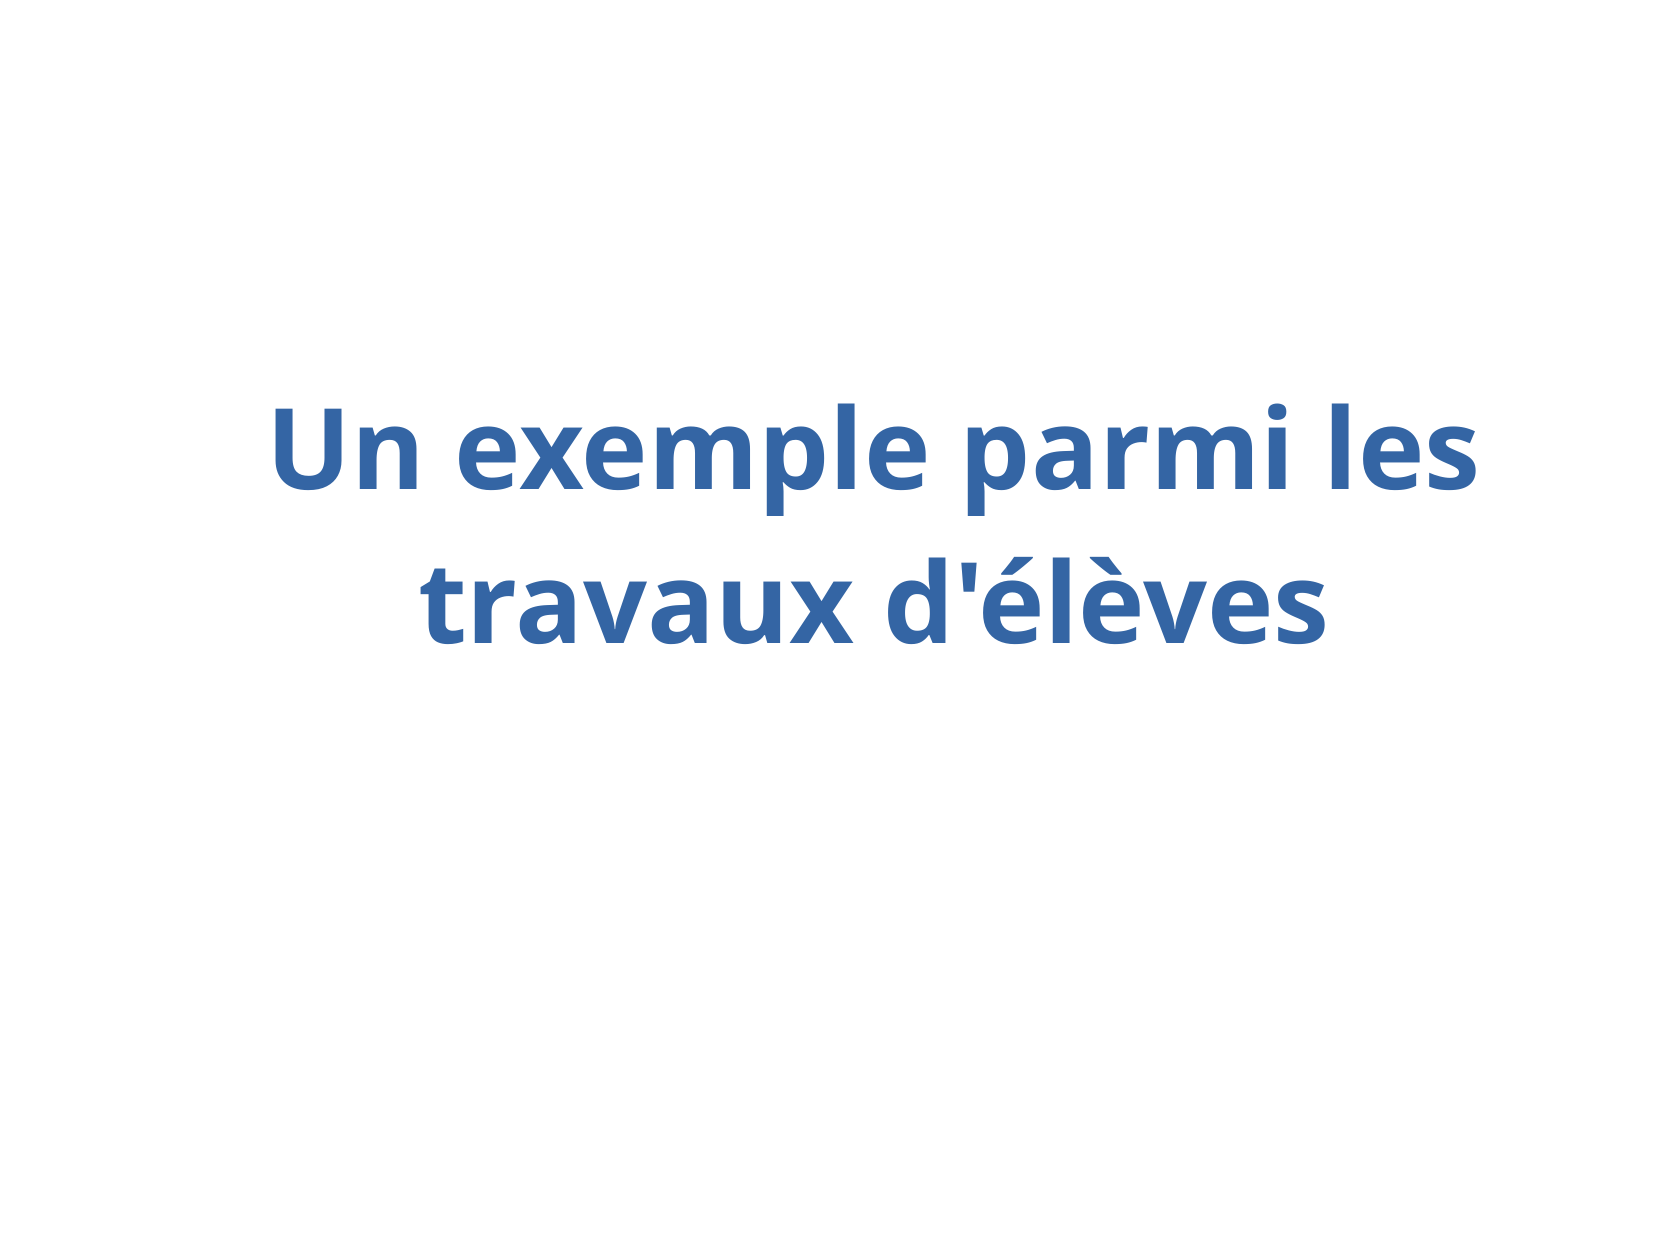

# Un exemple parmi les travaux d'élèves